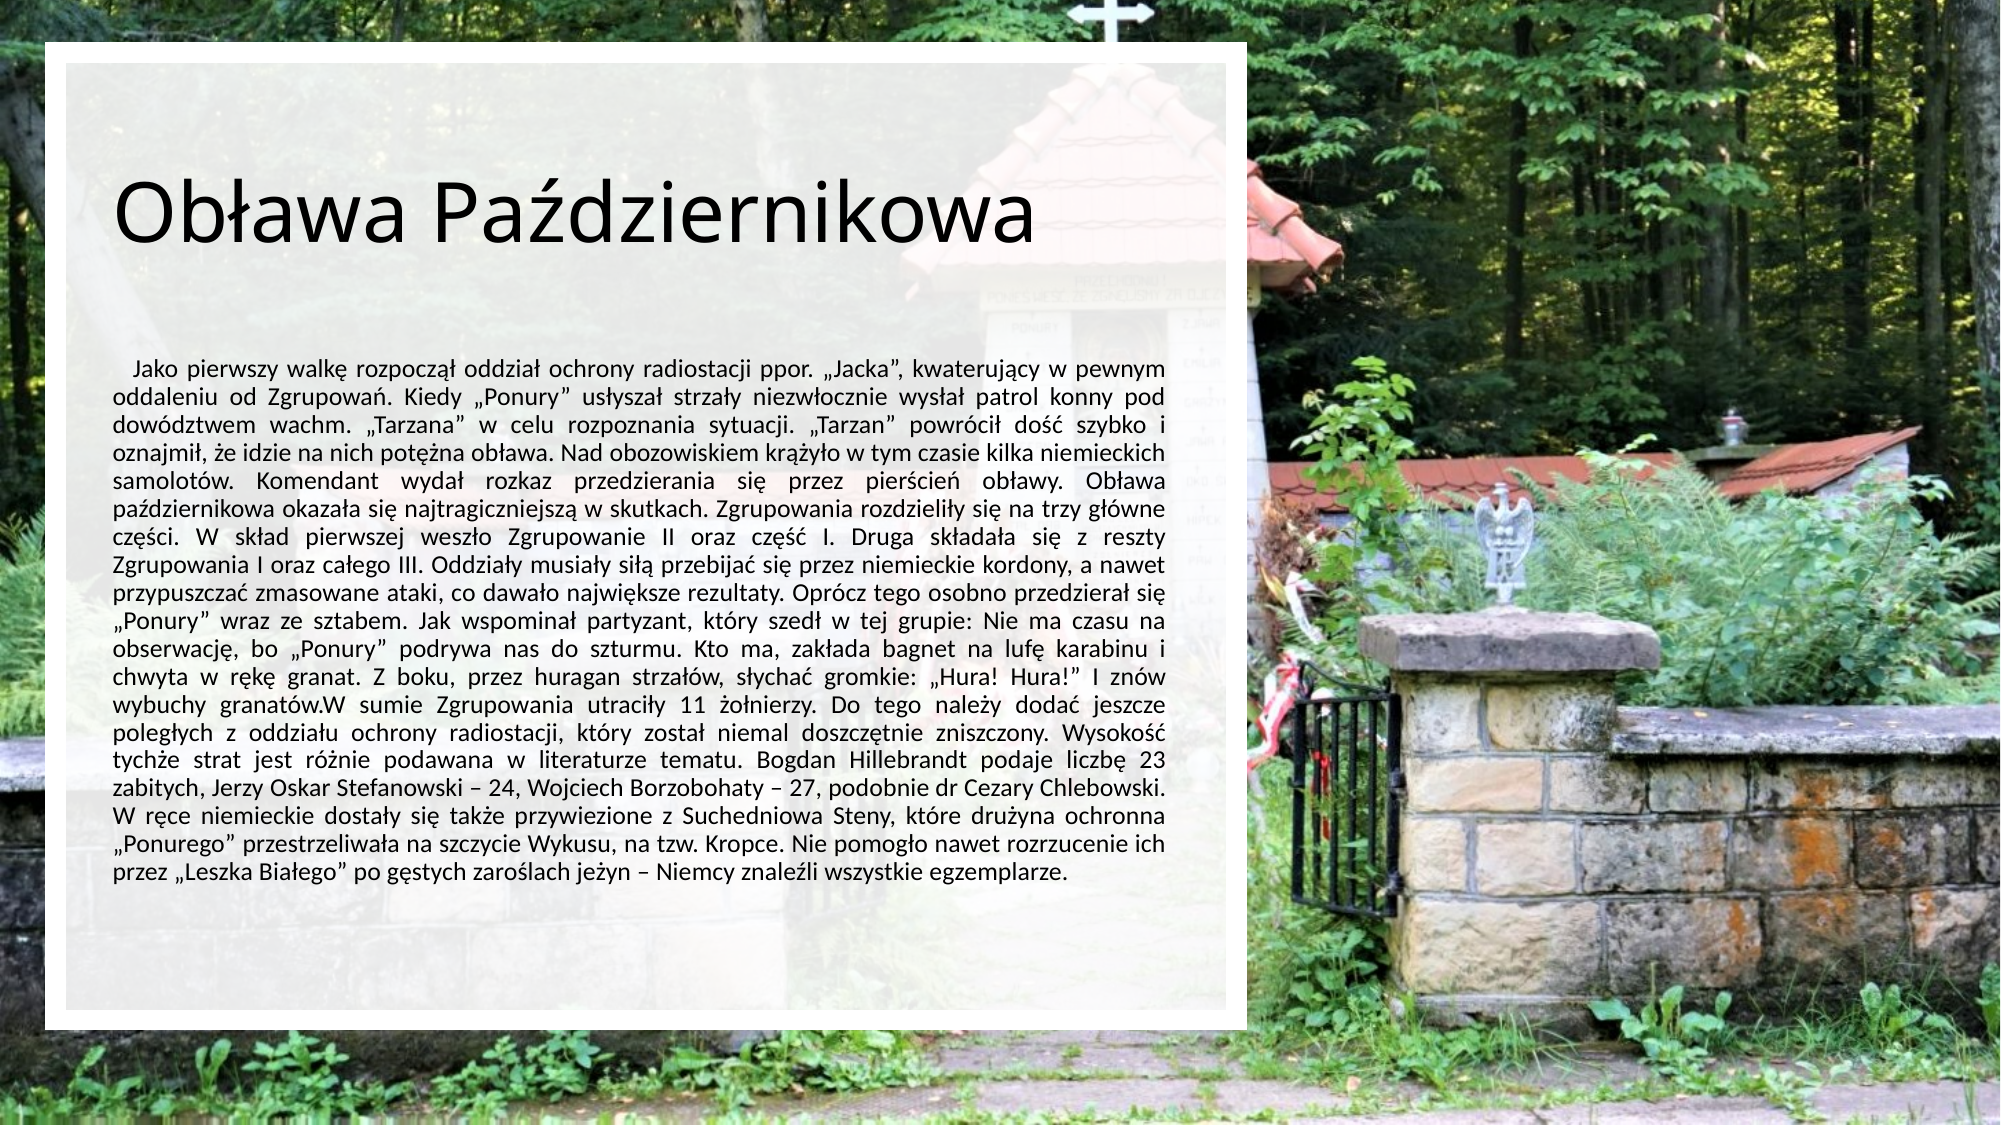

# Obława Październikowa
   Jako pierwszy walkę rozpoczął oddział ochrony radiostacji ppor. „Jacka”, kwaterujący w pewnym oddaleniu od Zgrupowań. Kiedy „Ponury” usłyszał strzały niezwłocznie wysłał patrol konny pod dowództwem wachm. „Tarzana” w celu rozpoznania sytuacji. „Tarzan” powrócił dość szybko i oznajmił, że idzie na nich potężna obława. Nad obozowiskiem krążyło w tym czasie kilka niemieckich samolotów. Komendant wydał rozkaz przedzierania się przez pierścień obławy. Obława październikowa okazała się najtragiczniejszą w skutkach. Zgrupowania rozdzieliły się na trzy główne części. W skład pierwszej weszło Zgrupowanie II oraz część I. Druga składała się z reszty Zgrupowania I oraz całego III. Oddziały musiały siłą przebijać się przez niemieckie kordony, a nawet przypuszczać zmasowane ataki, co dawało największe rezultaty. Oprócz tego osobno przedzierał się „Ponury” wraz ze sztabem. Jak wspominał partyzant, który szedł w tej grupie: Nie ma czasu na obserwację, bo „Ponury” podrywa nas do szturmu. Kto ma, zakłada bagnet na lufę karabinu i chwyta w rękę granat. Z boku, przez huragan strzałów, słychać gromkie: „Hura! Hura!” I znów wybuchy granatów.W sumie Zgrupowania utraciły 11 żołnierzy. Do tego należy dodać jeszcze poległych z oddziału ochrony radiostacji, który został niemal doszczętnie zniszczony. Wysokość tychże strat jest różnie podawana w literaturze tematu. Bogdan Hillebrandt podaje liczbę 23 zabitych, Jerzy Oskar Stefanowski – 24, Wojciech Borzobohaty – 27, podobnie dr Cezary Chlebowski. W ręce niemieckie dostały się także przywiezione z Suchedniowa Steny, które drużyna ochronna „Ponurego” przestrzeliwała na szczycie Wykusu, na tzw. Kropce. Nie pomogło nawet rozrzucenie ich przez „Leszka Białego” po gęstych zaroślach jeżyn – Niemcy znaleźli wszystkie egzemplarze.